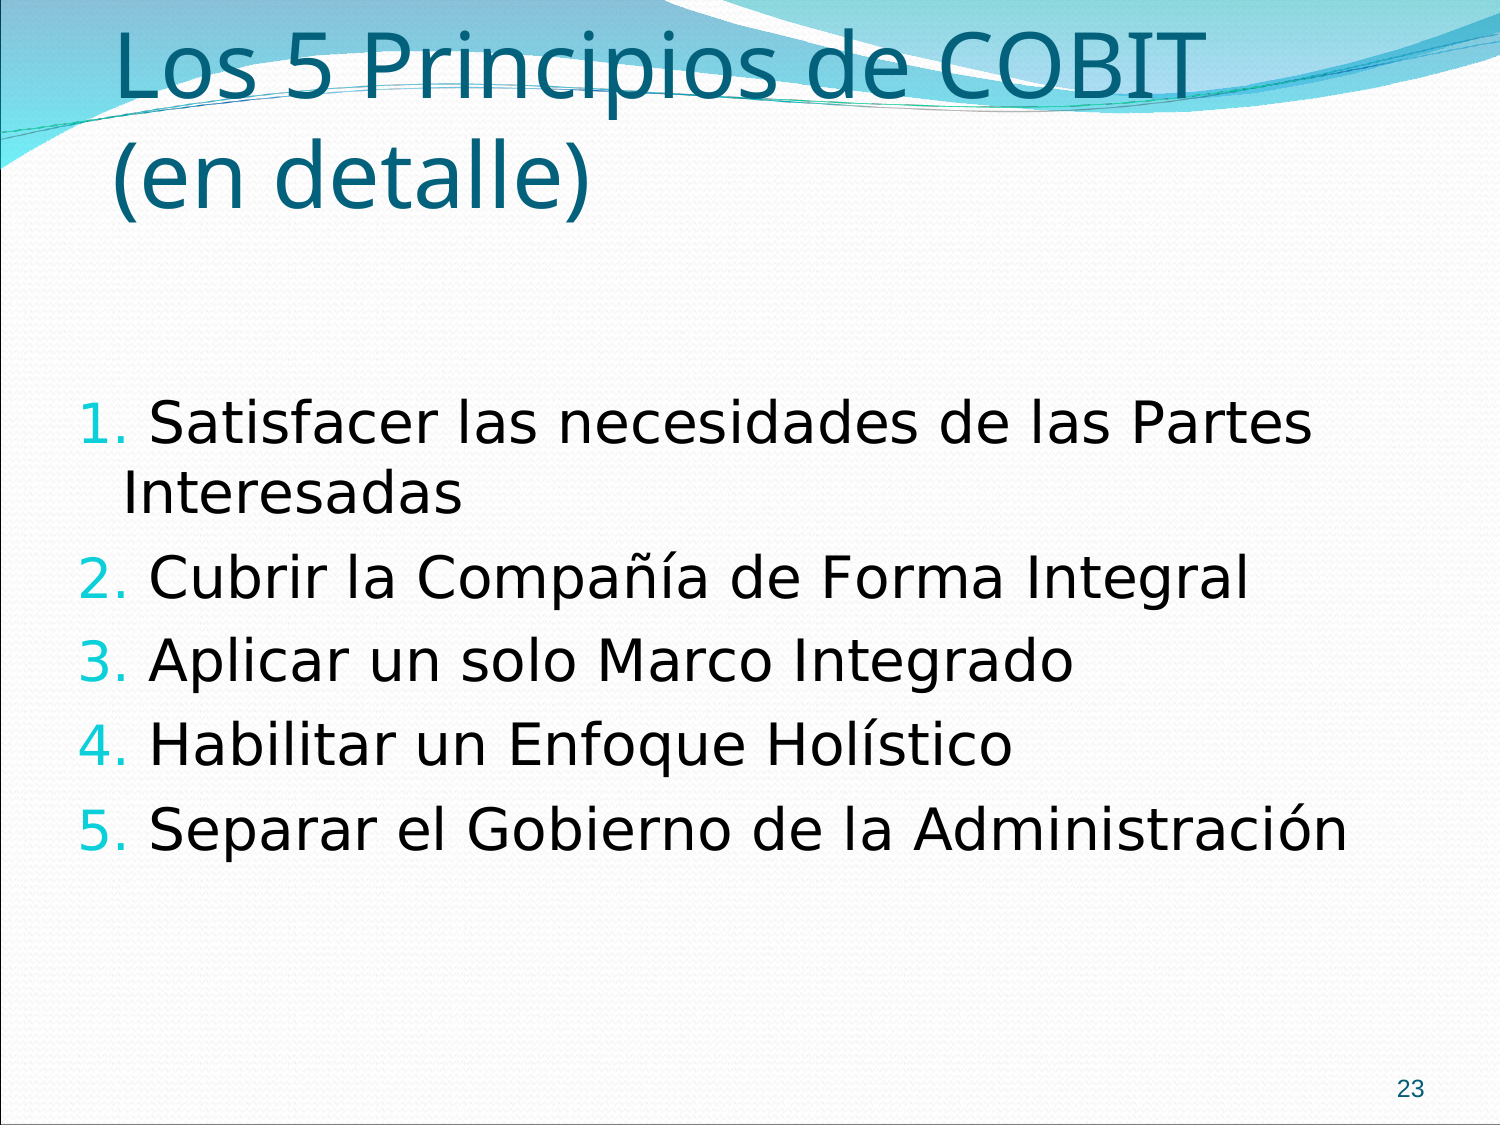

# Los 5 Principios de COBIT (en detalle)
 Satisfacer las necesidades de las Partes Interesadas
 Cubrir la Compañía de Forma Integral
 Aplicar un solo Marco Integrado
 Habilitar un Enfoque Holístico
 Separar el Gobierno de la Administración